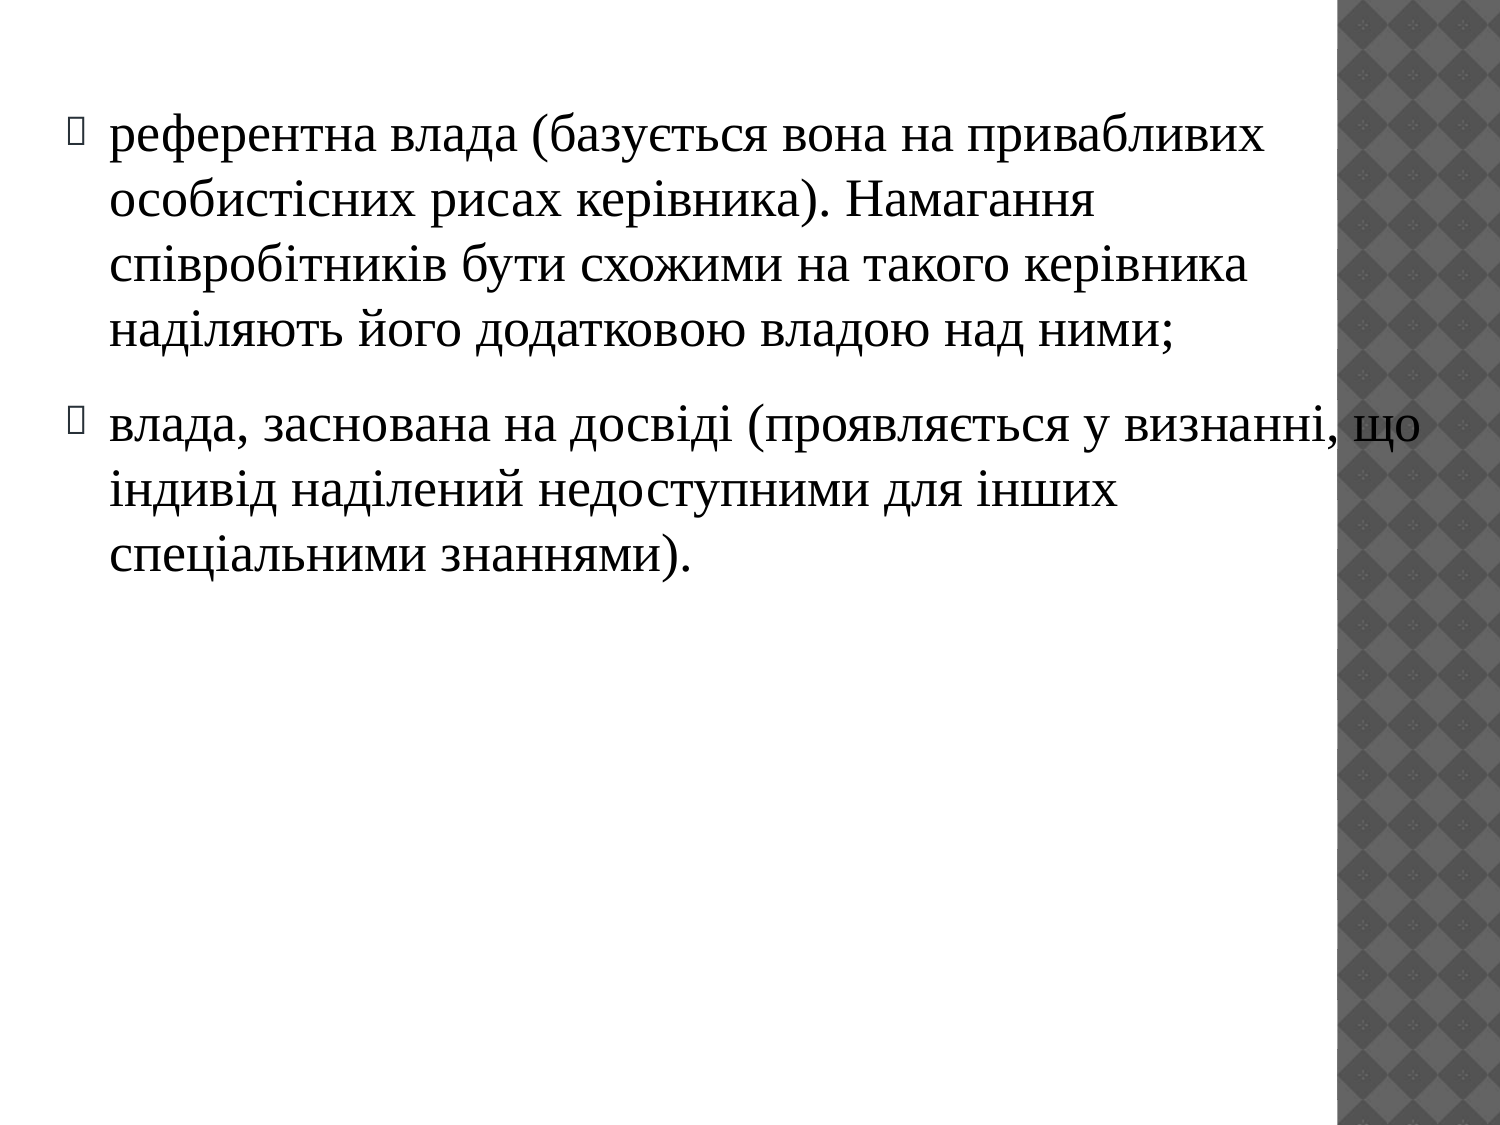

# референтна влада (базується вона на привабливих особистісних рисах керівника). Намагання співробітників бути схожими на такого керівника наділяють йо­го додатковою владою над ними;
влада, заснована на досвіді (проявляється у визнанні, що індивід наділений недоступними для інших спеціальними знаннями).